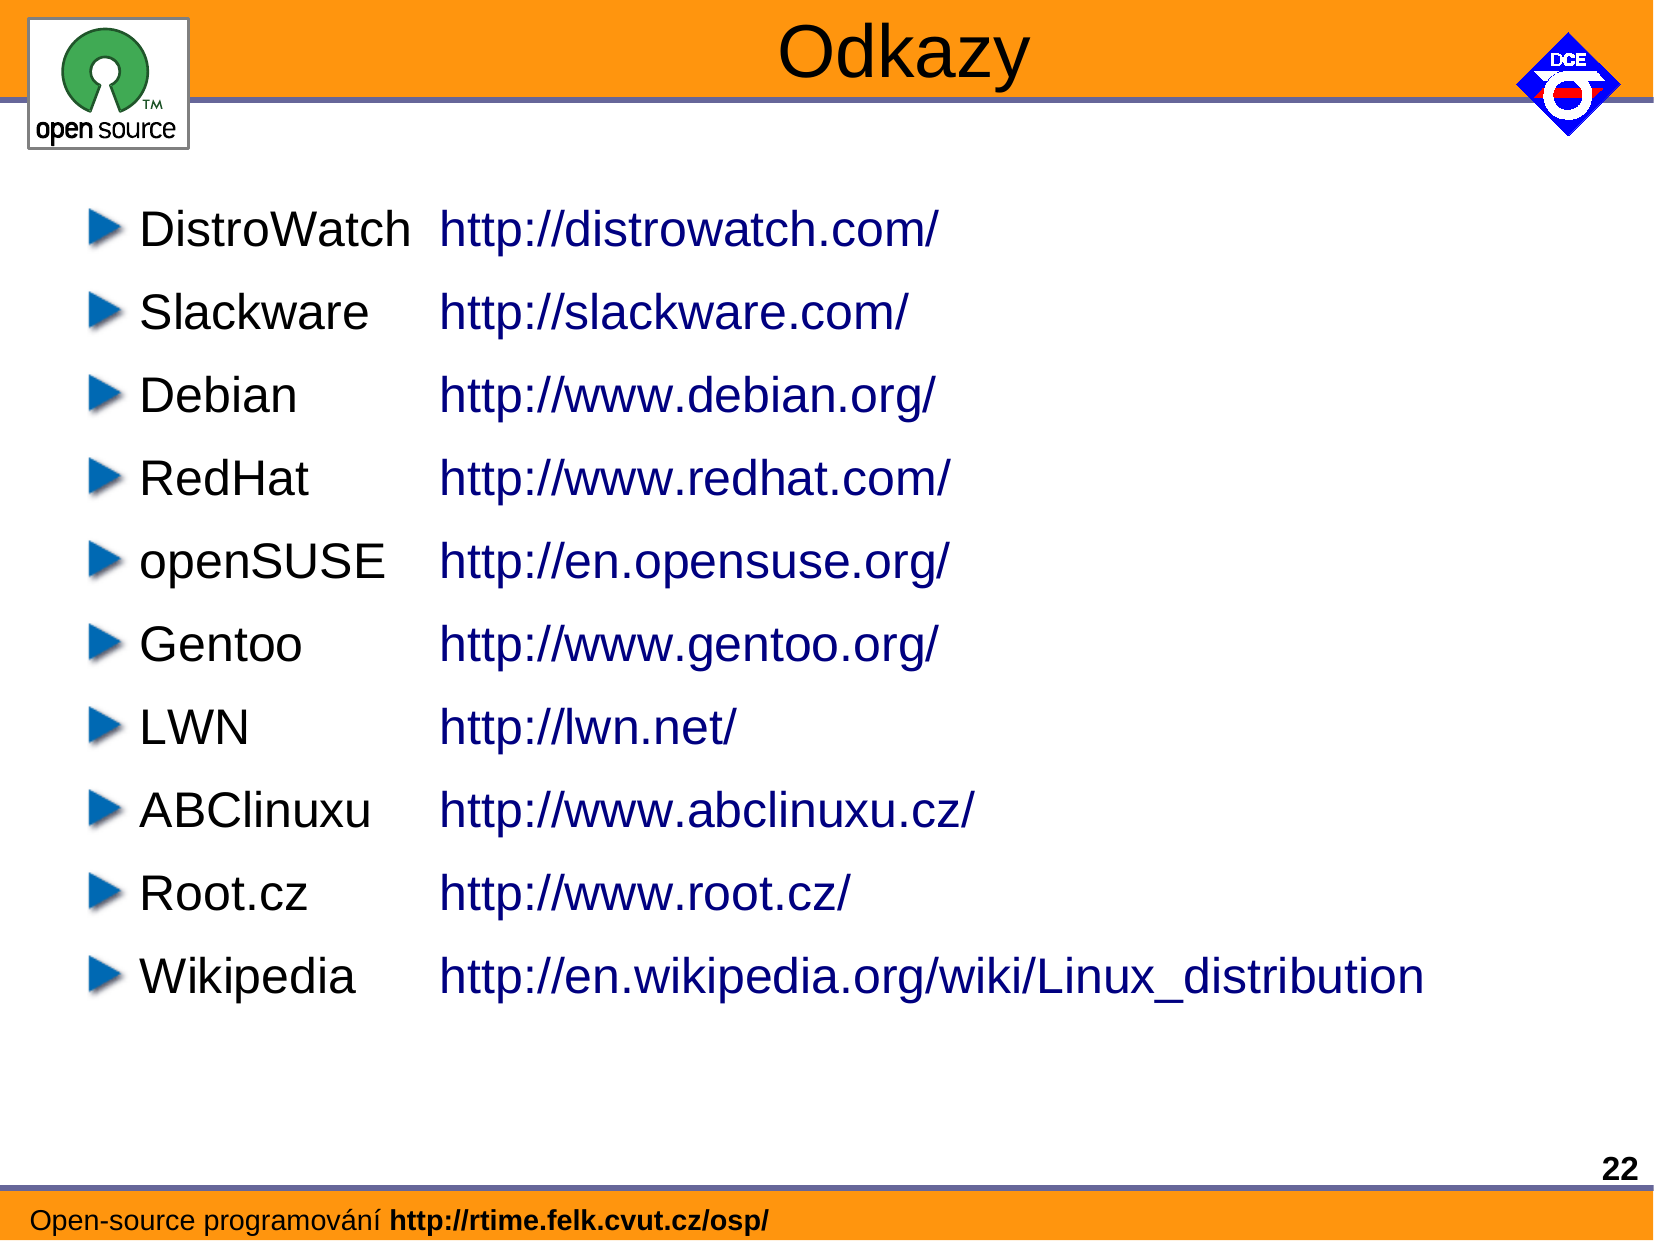

# Odkazy
DistroWatch	http://distrowatch.com/
Slackware	http://slackware.com/
Debian		http://www.debian.org/
RedHat		http://www.redhat.com/
openSUSE	http://en.opensuse.org/
Gentoo		http://www.gentoo.org/
LWN			http://lwn.net/
ABClinuxu	http://www.abclinuxu.cz/
Root.cz		http://www.root.cz/
Wikipedia		http://en.wikipedia.org/wiki/Linux_distribution